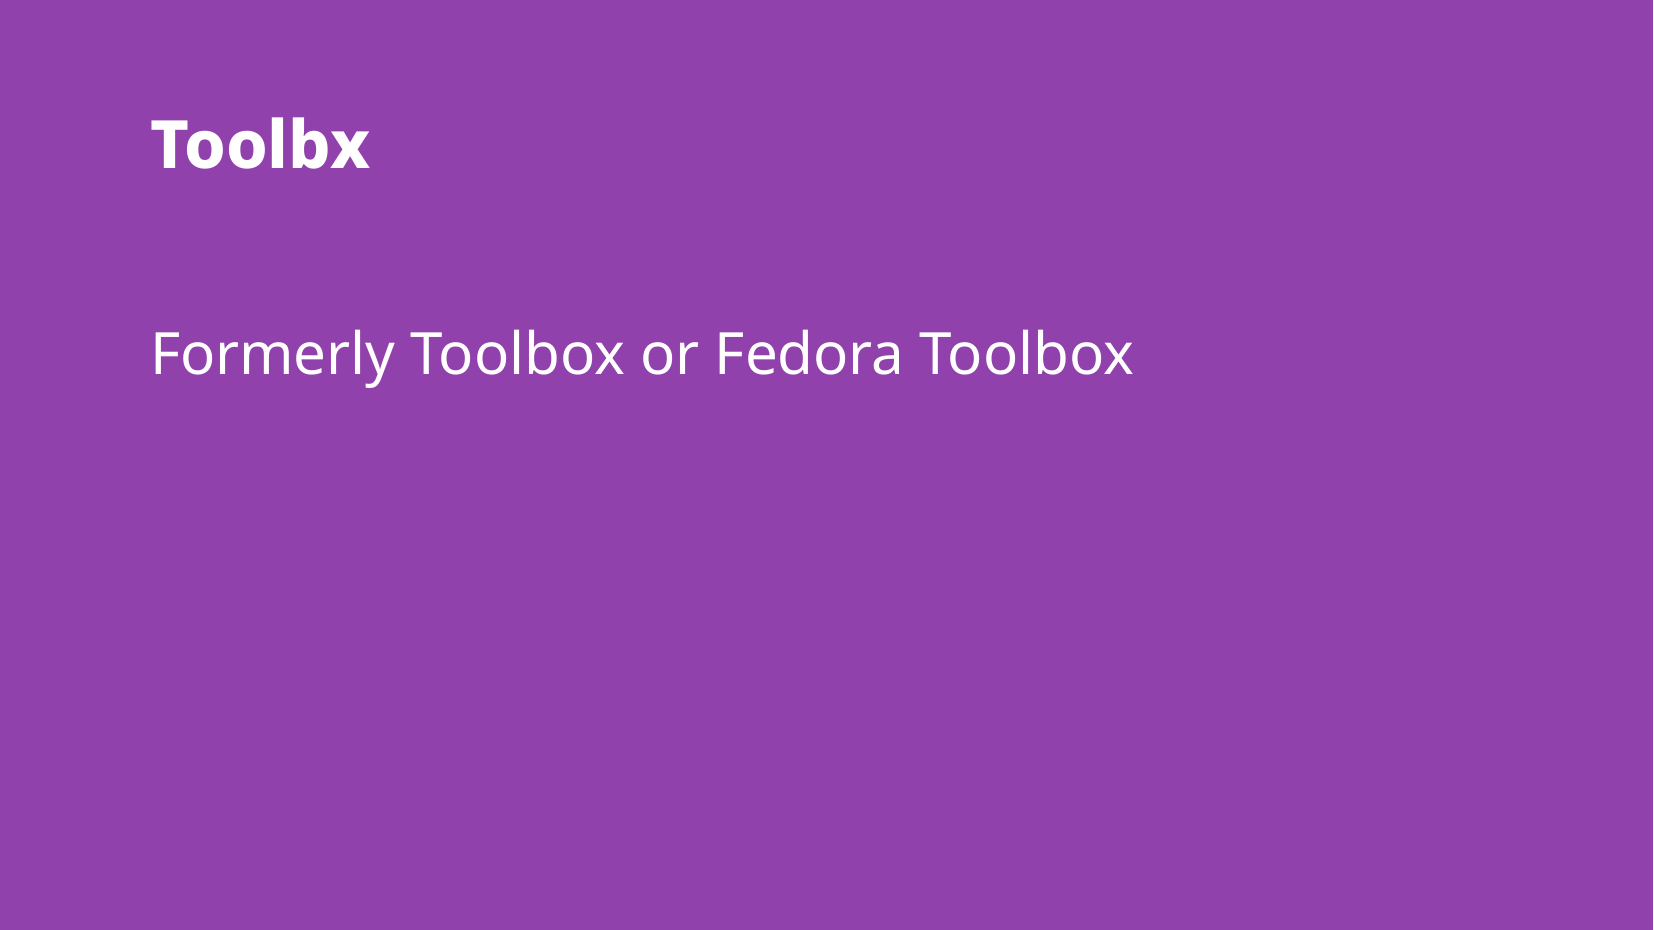

# Toolbx
Formerly Toolbox or Fedora Toolbox